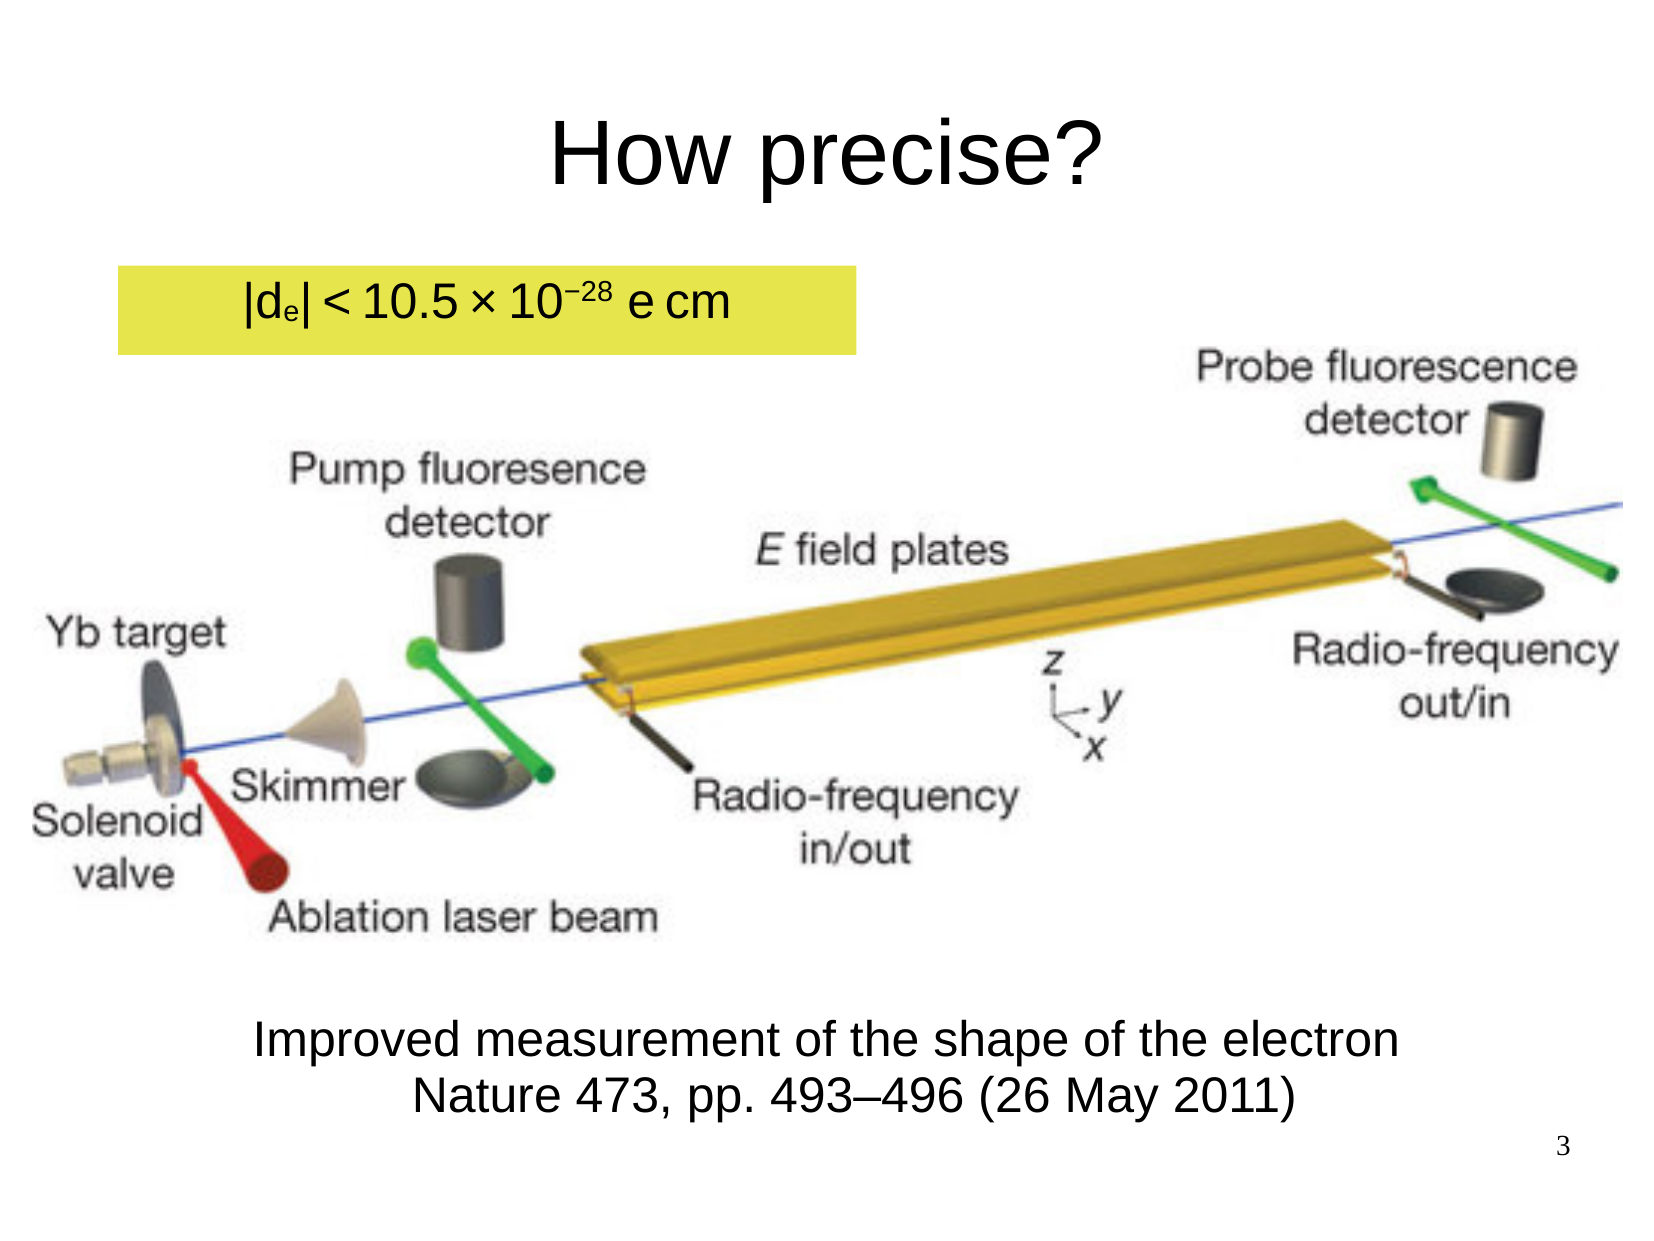

# How precise?
|de| < 10.5 × 10−28 e cm
Improved measurement of the shape of the electron
 Nature 473, pp. 493–496 (26 May 2011)
3